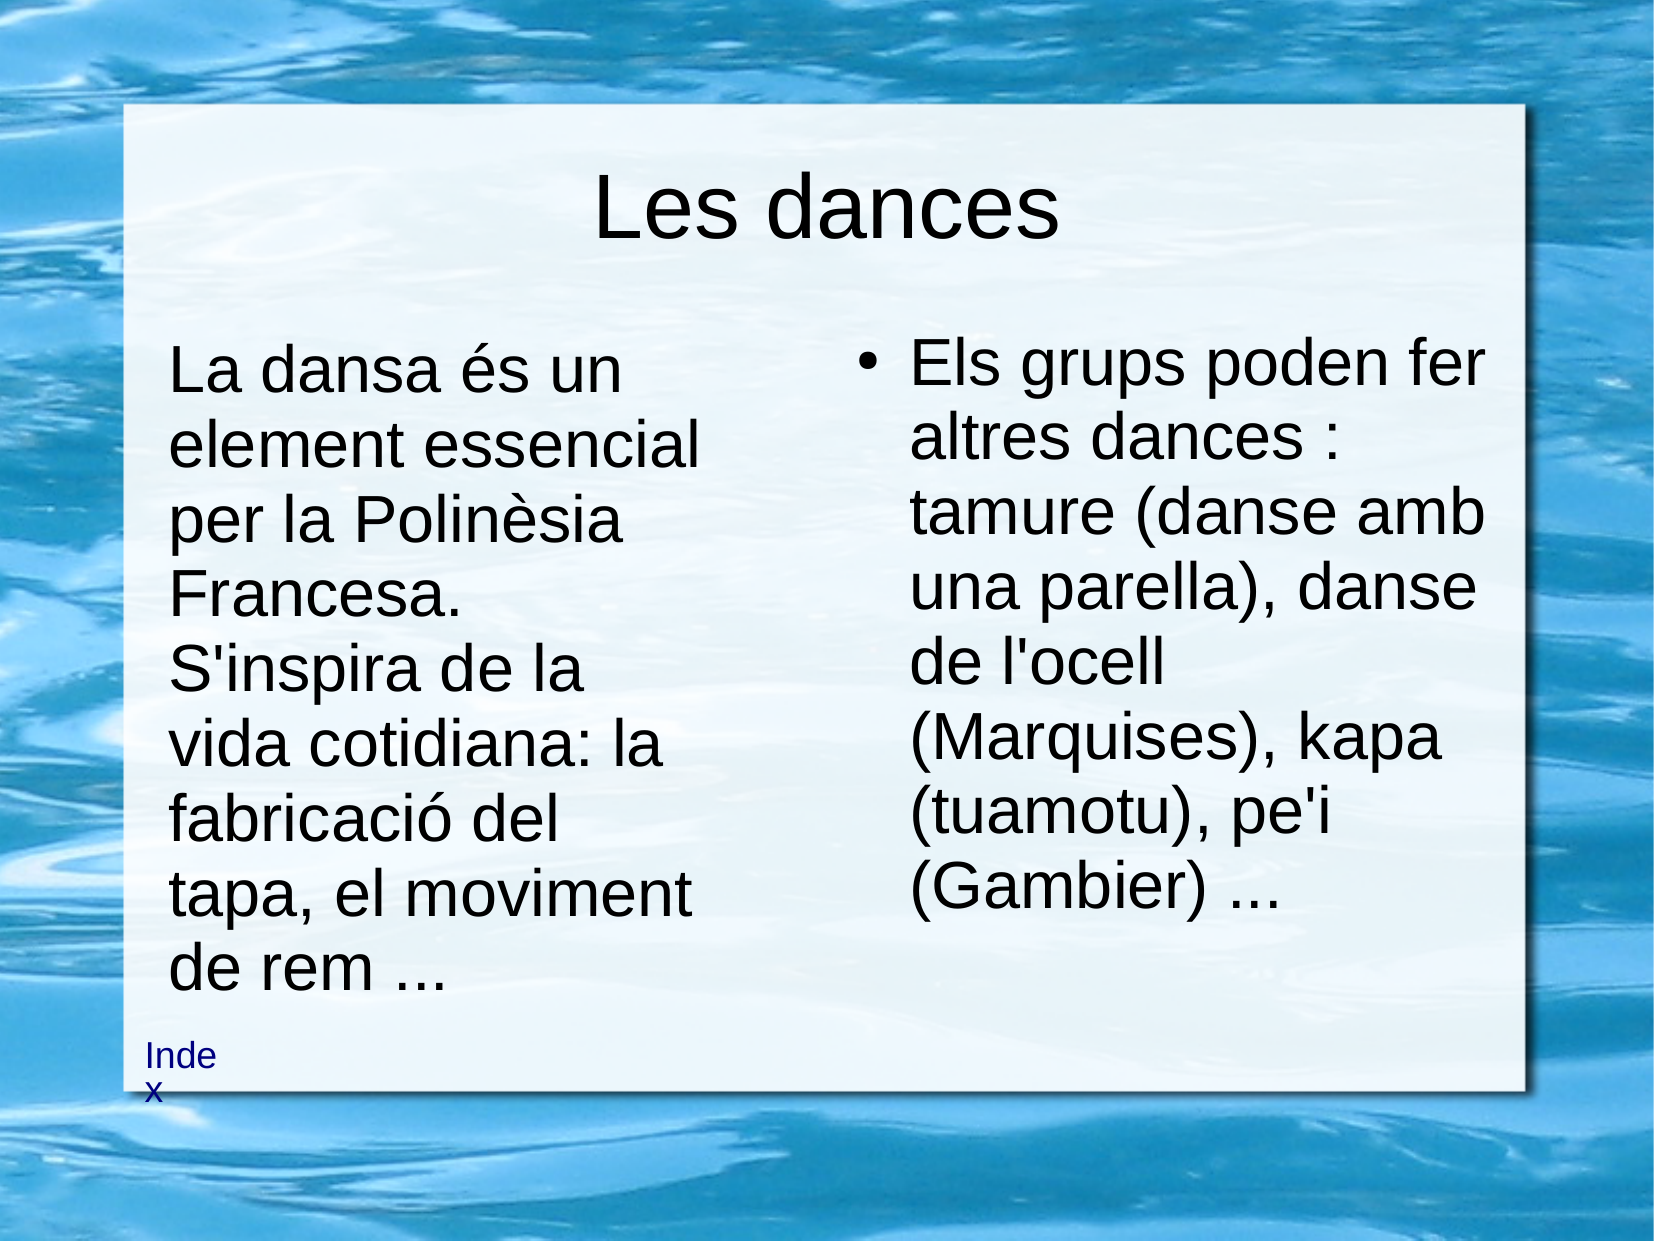

# Les dances
La dansa és un element essencial per la Polinèsia Francesa. S'inspira de la vida cotidiana: la fabricació del tapa, el moviment de rem ...
Els grups poden fer altres dances : tamure (danse amb una parella), danse de l'ocell (Marquises), kapa (tuamotu), pe'i (Gambier) ...
Index